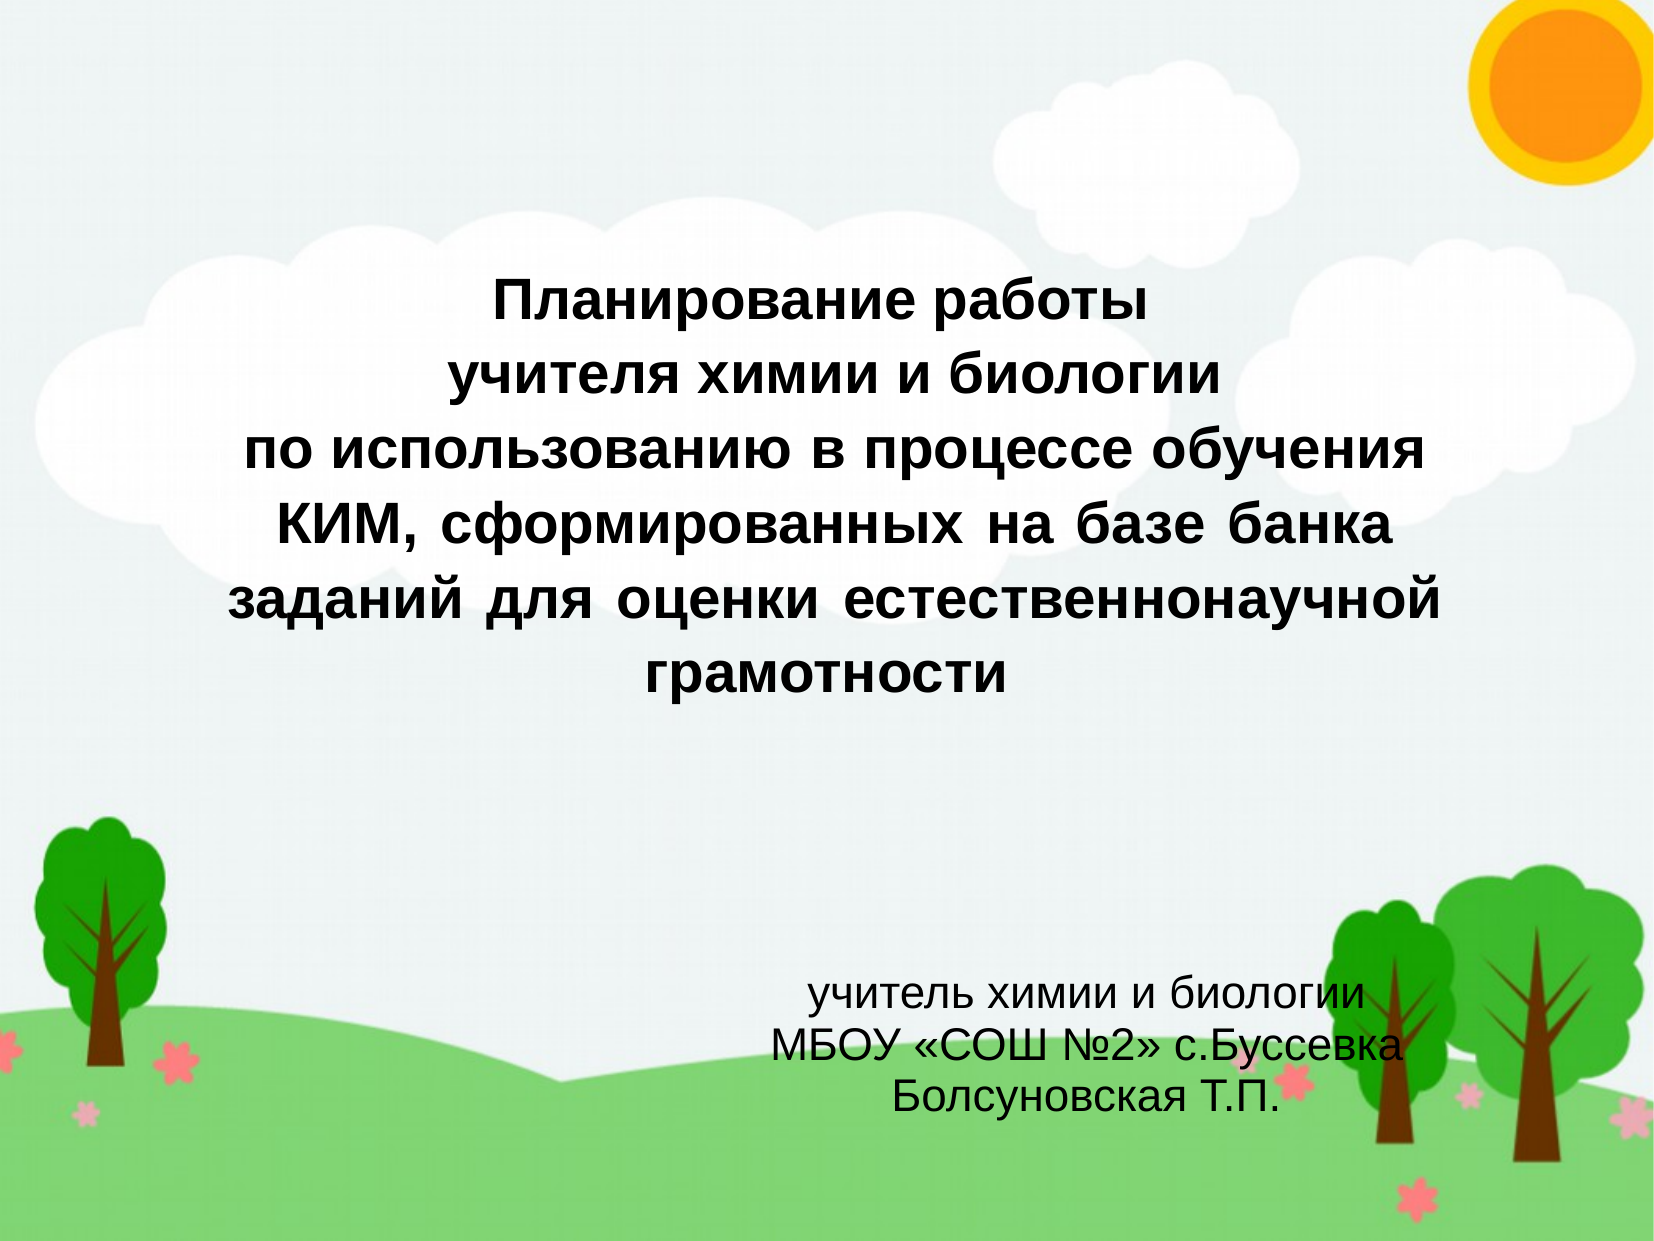

# Планирование работы учителя химии и биологии по использованию в процессе обучения КИМ, сформированных на базе банка заданий для оценки естественнонаучной грамотности
учитель химии и биологии
МБОУ «СОШ №2» с.Буссевка
Болсуновская Т.П.